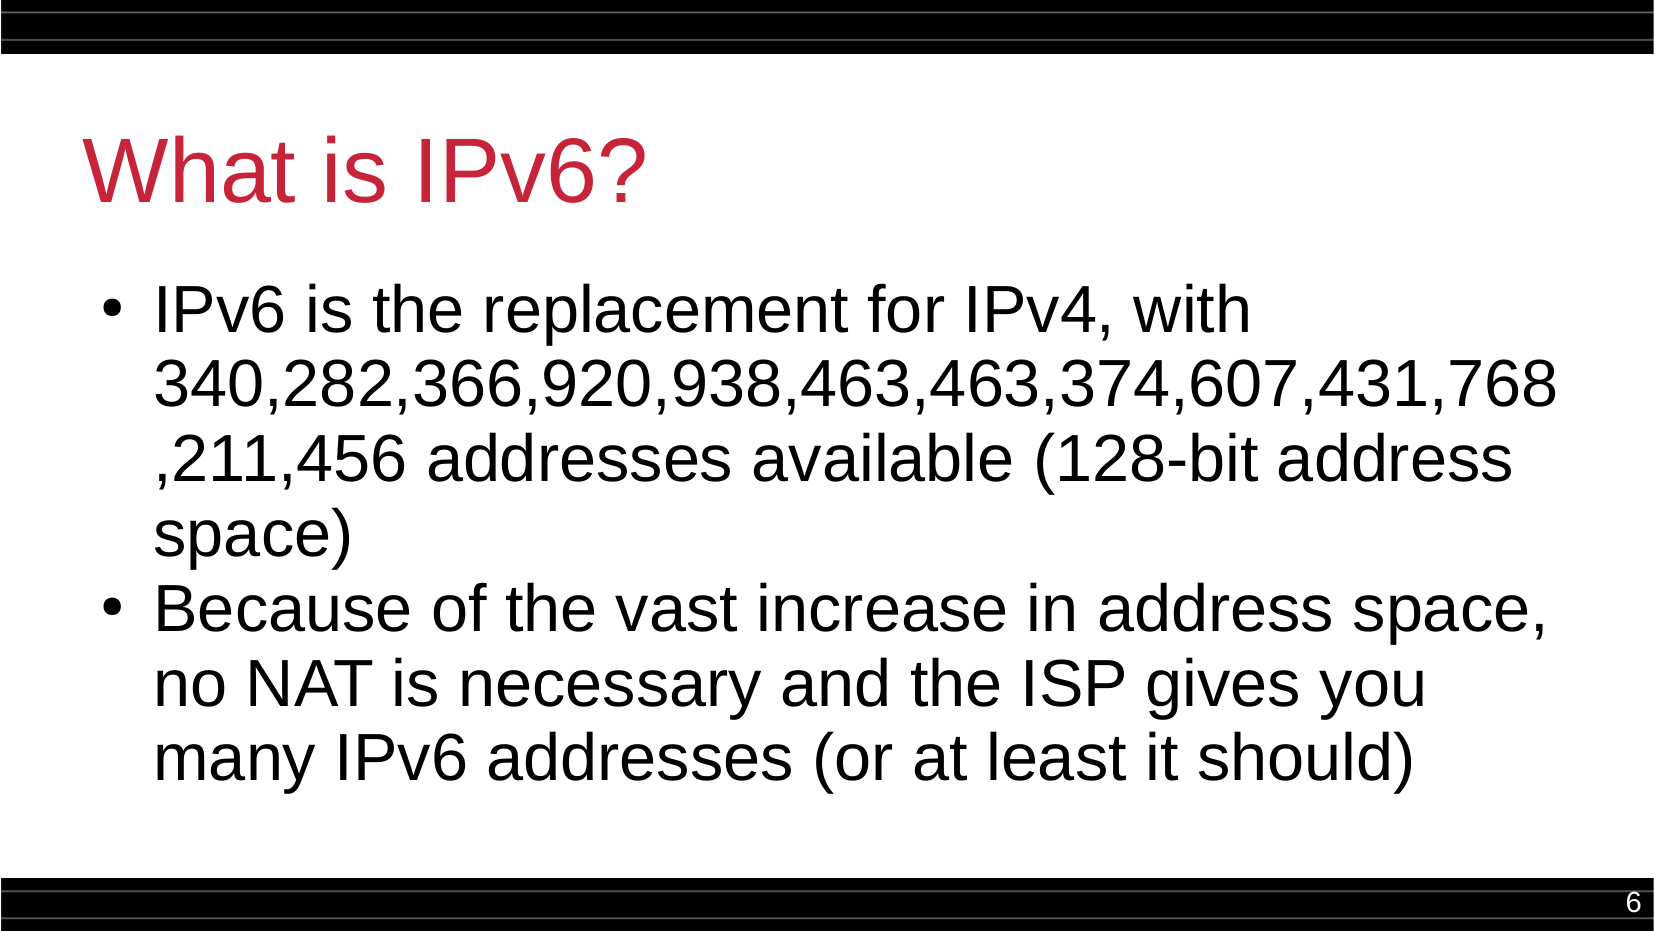

# What is IPv6?
IPv6 is the replacement for IPv4, with 340,282,366,920,938,463,463,374,607,431,768,211,456 addresses available (128-bit address space)
Because of the vast increase in address space, no NAT is necessary and the ISP gives you many IPv6 addresses (or at least it should)